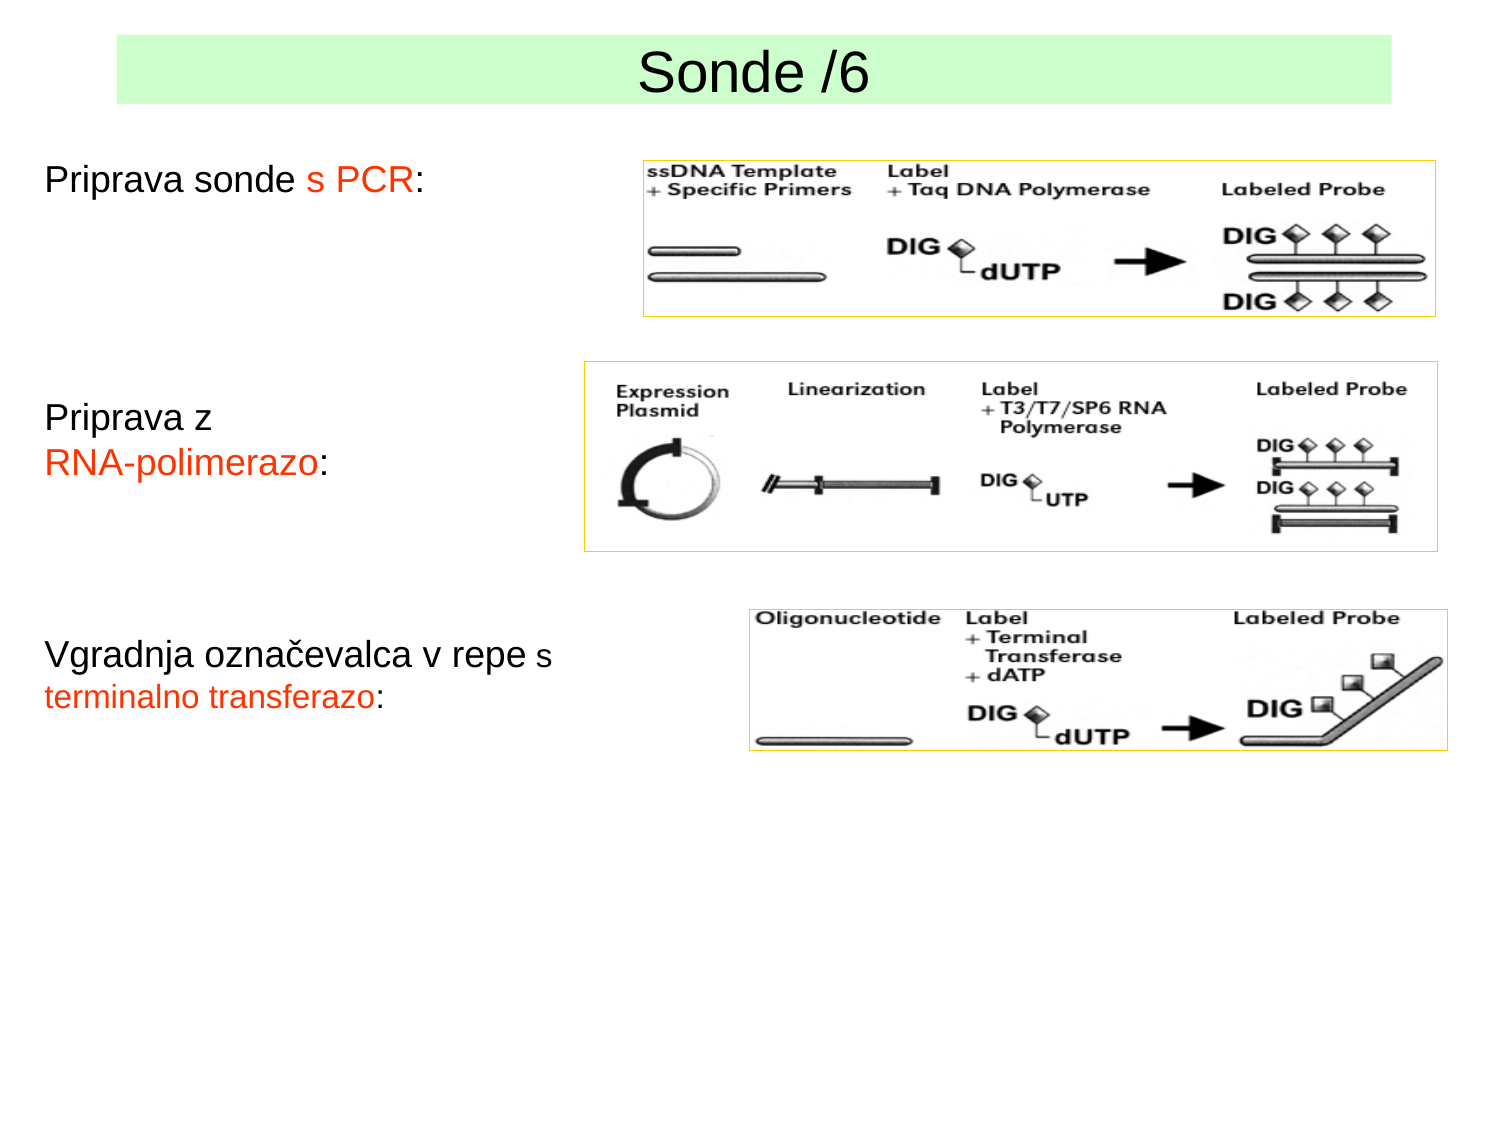

# Sonde /6
Priprava sonde s PCR:
Priprava z
RNA-polimerazo:
Vgradnja označevalca v repe s
terminalno transferazo: